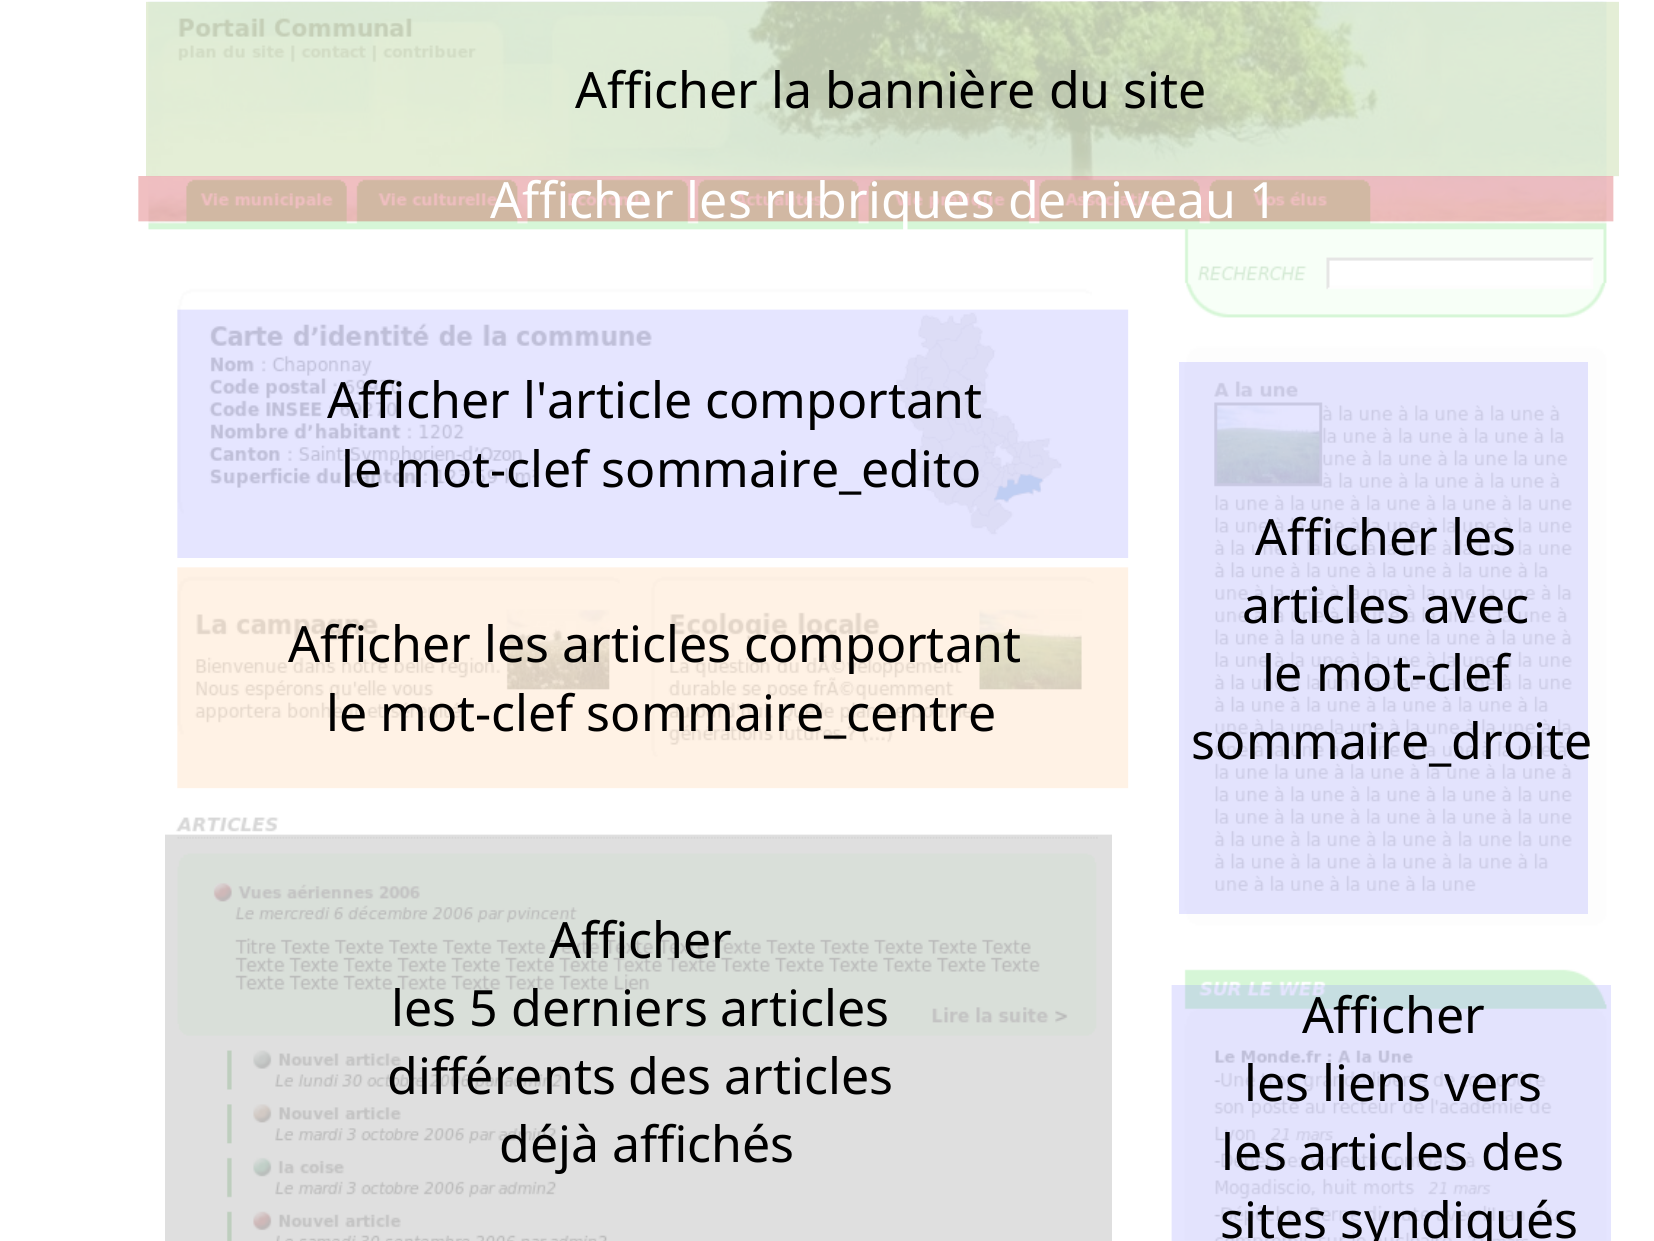

Afficher la bannière du site
Afficher les rubriques de niveau 1
Afficher l'article comportant
le mot-clef sommaire_edito
Afficher les
articles avec
le mot-clef
sommaire_droite
Afficher les articles comportant
le mot-clef sommaire_centre
Afficher
les 5 derniers articles
différents des articles
déjà affichés
Afficher
les liens vers
les articles des
sites syndiqués